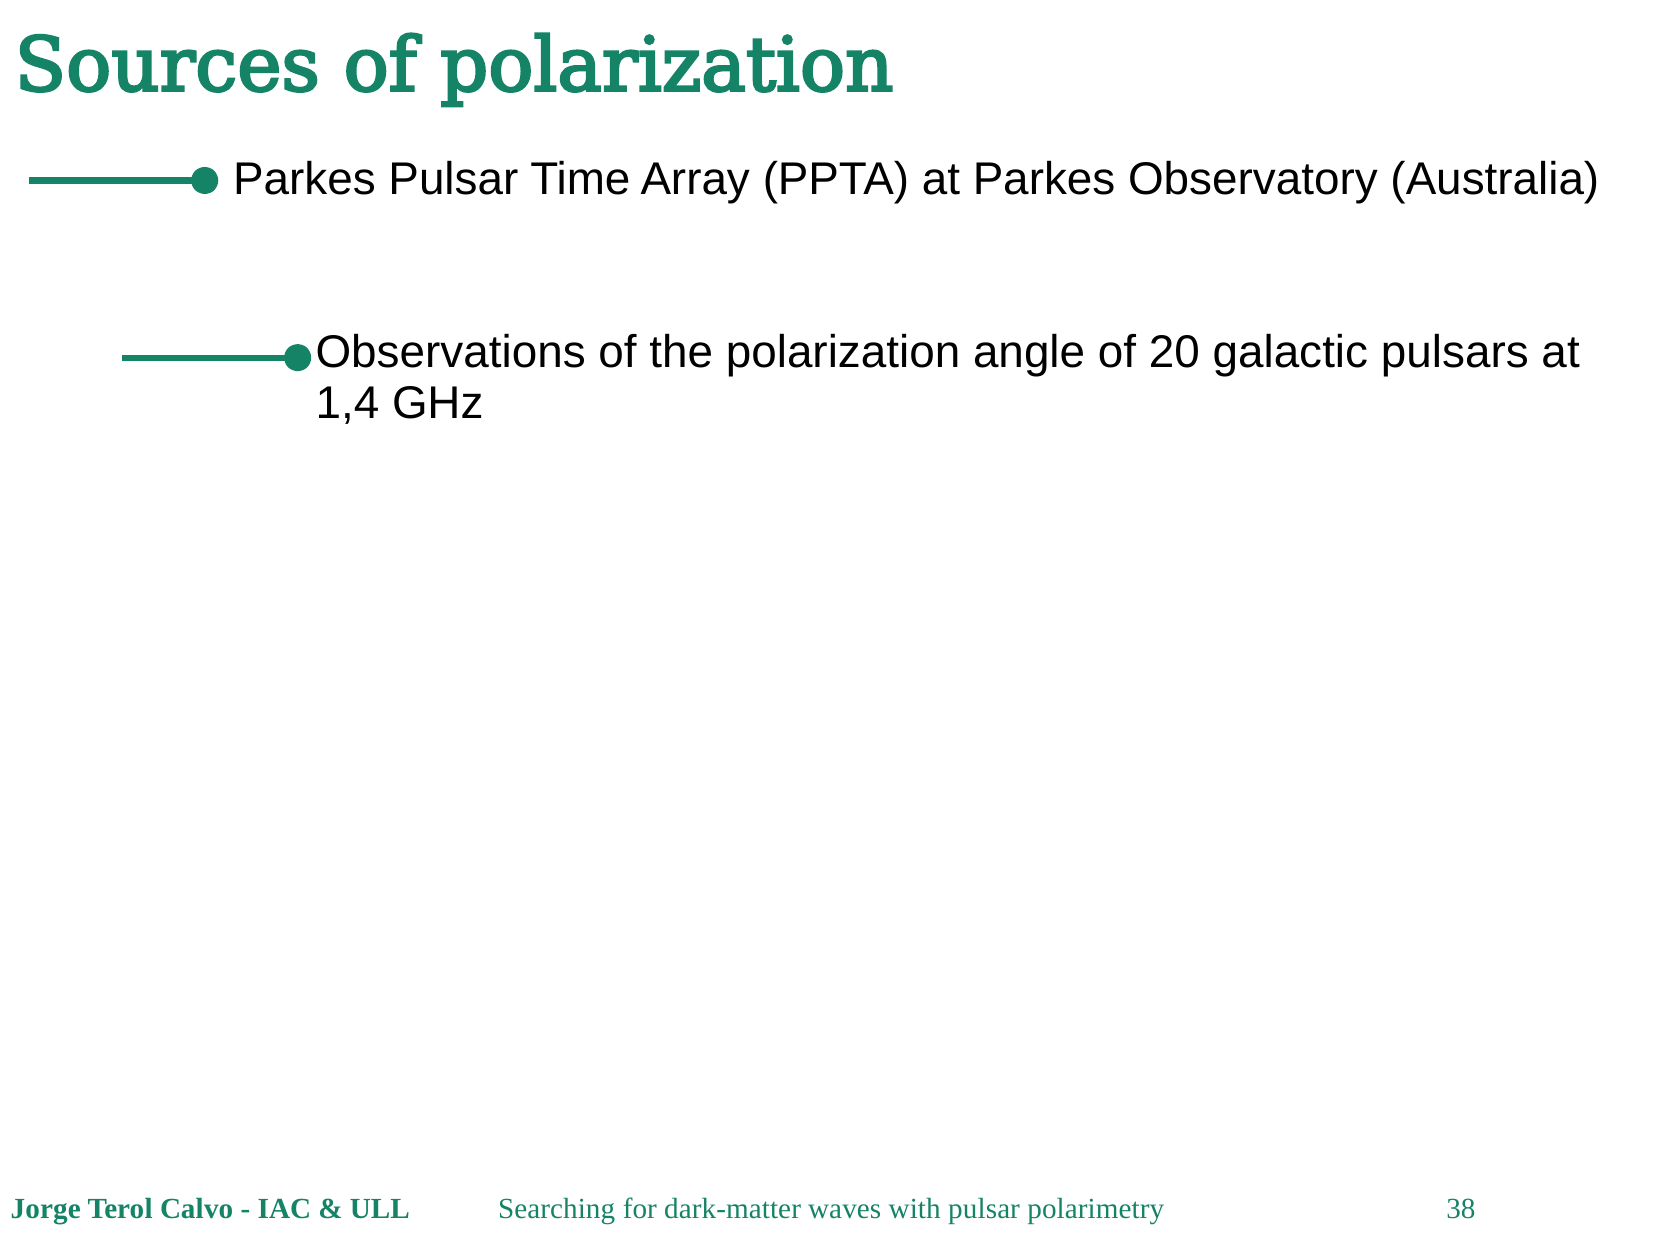

Sources of polarization
Parkes Pulsar Time Array (PPTA) at Parkes Observatory (Australia)
Observations of the polarization angle of 20 galactic pulsars at 1,4 GHz
Jorge Terol Calvo - IAC & ULL
Searching for dark-matter waves with pulsar polarimetry
38